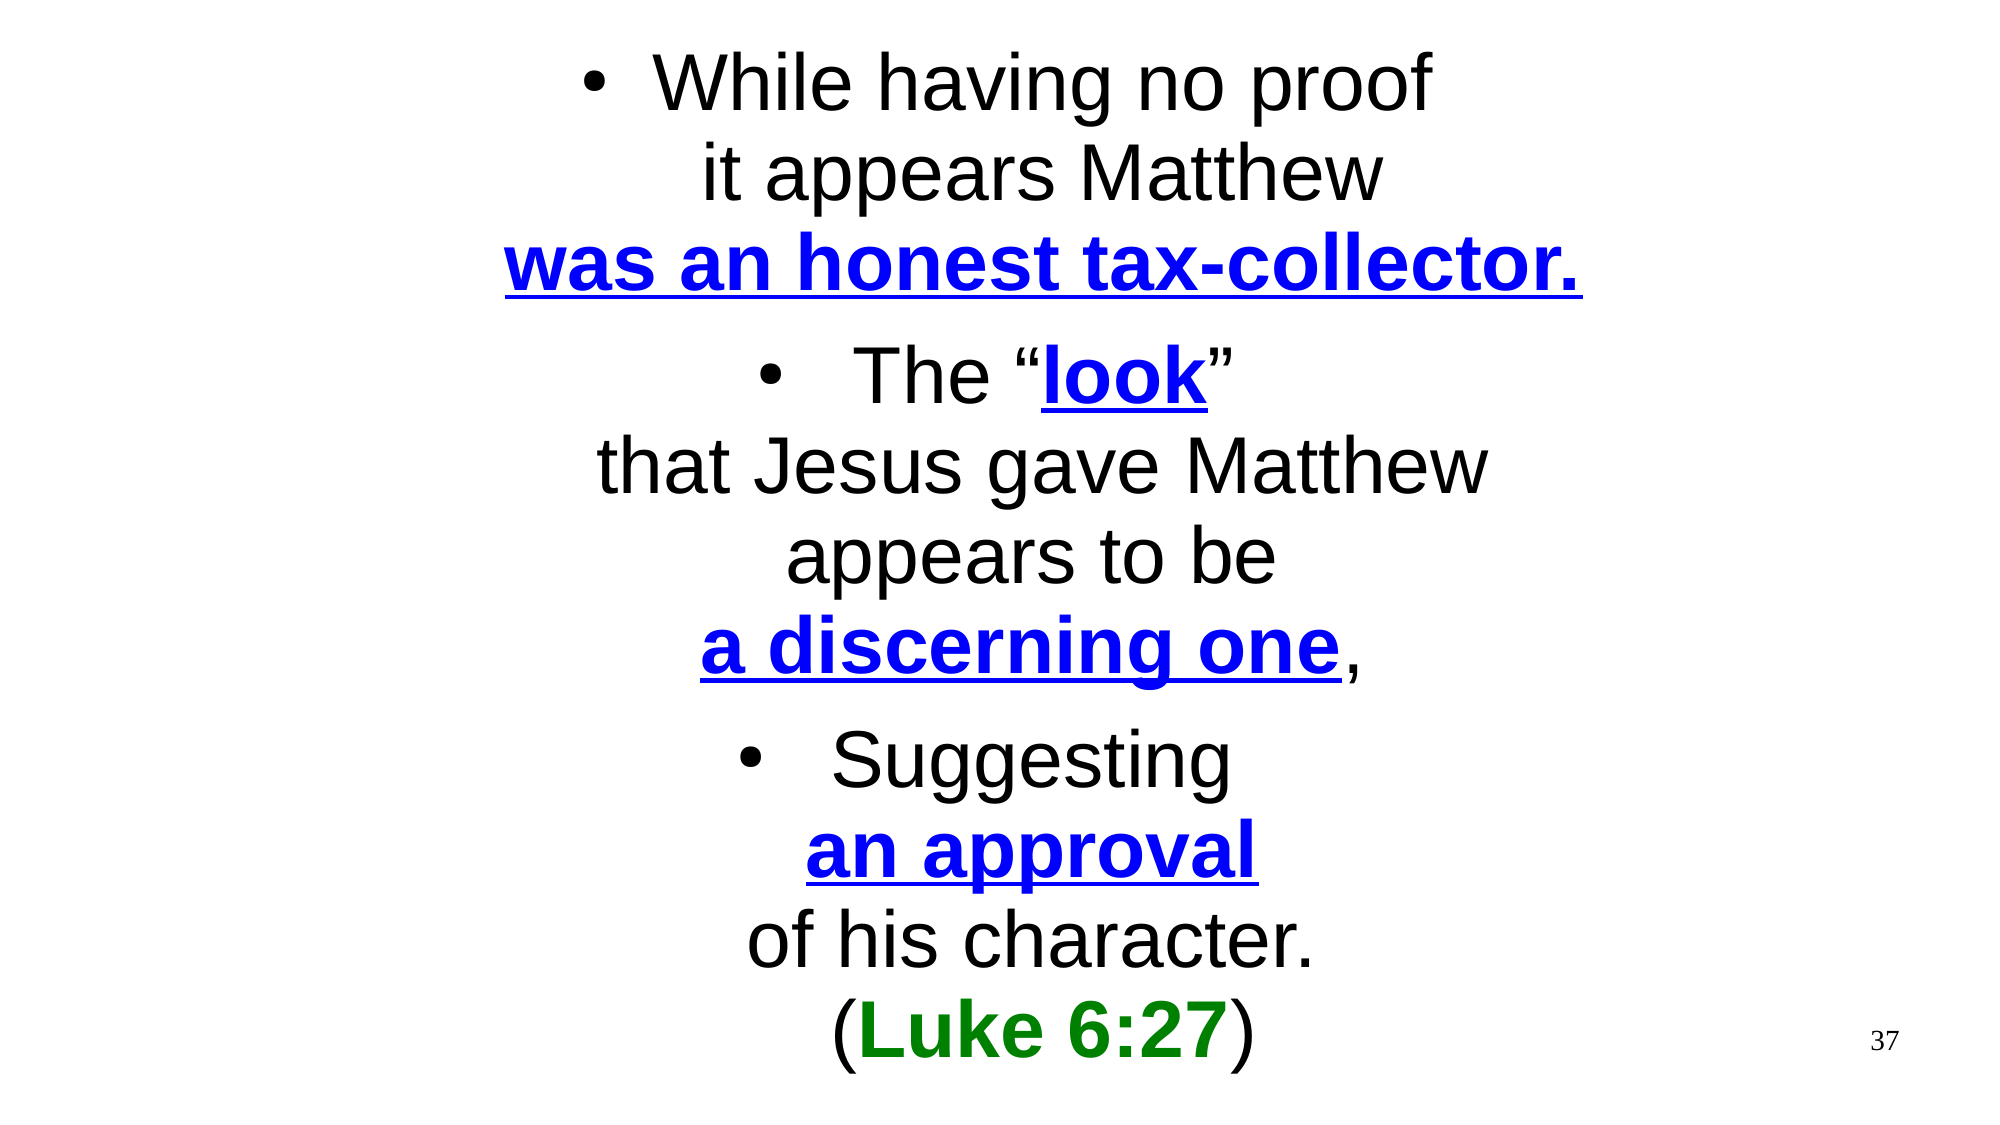

# While having no proof it appears Matthew was an honest tax-collector.
The “look”
that Jesus gave Matthew
appears to be
a discerning one,
Suggesting
an approval
of his character.
(Luke 6:27)
37